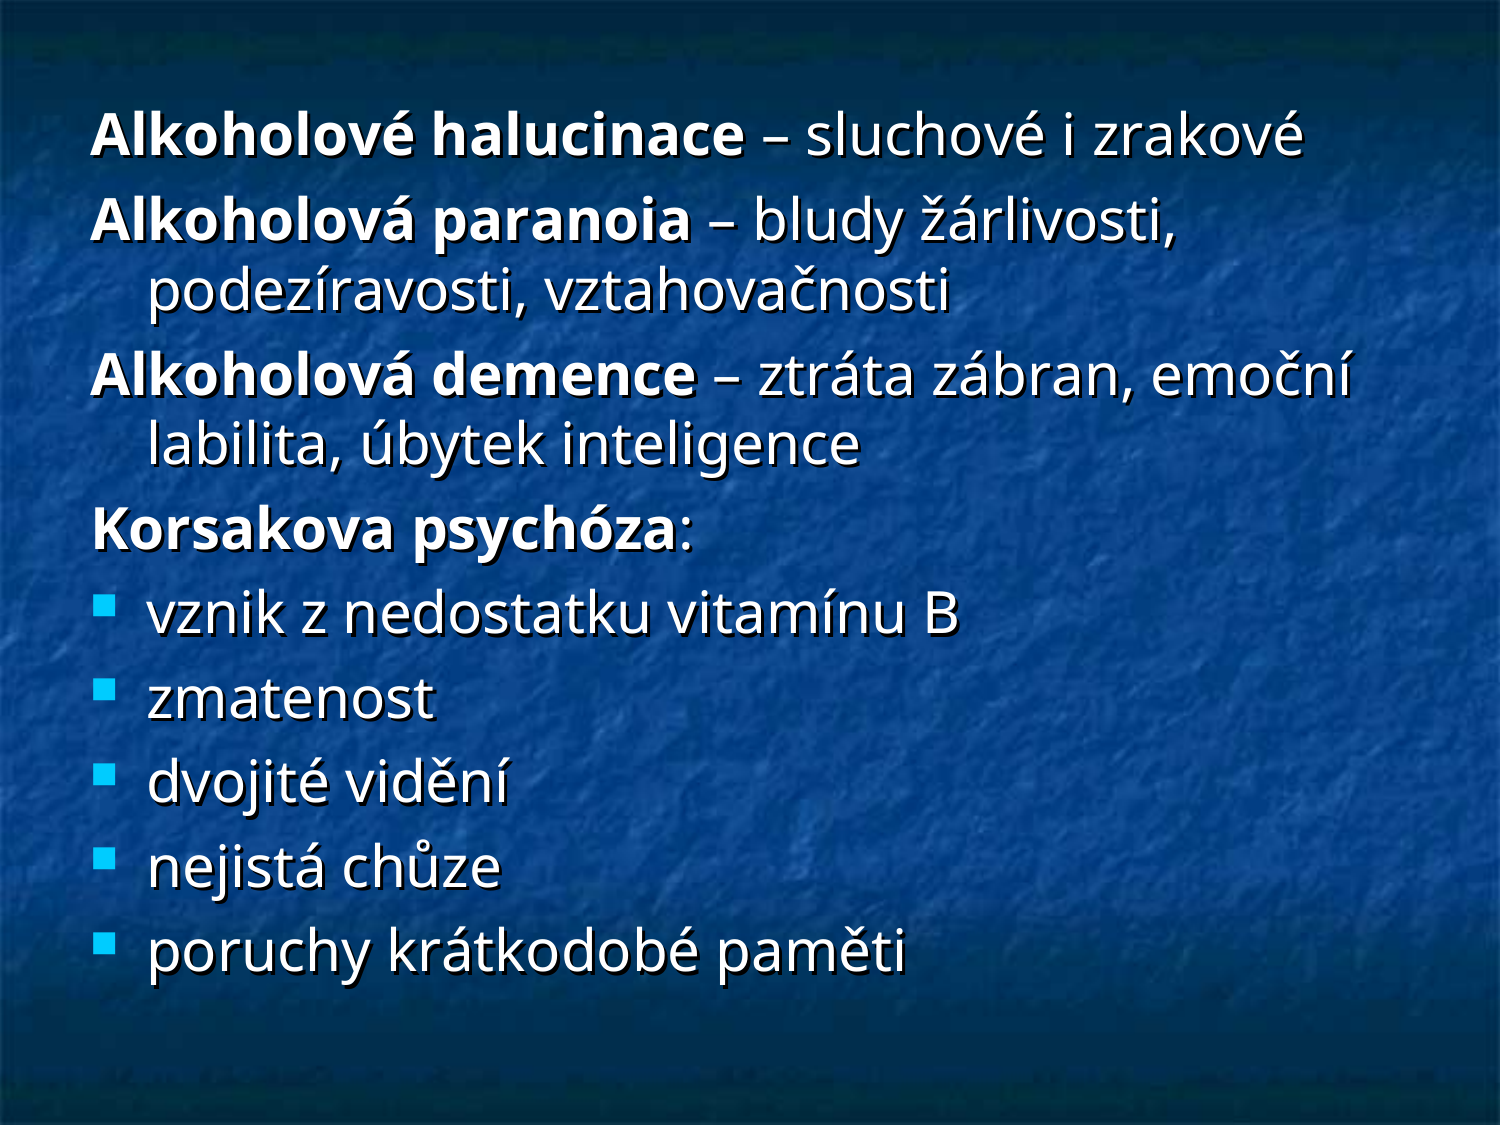

# Alkoholové halucinace – sluchové i zrakové
Alkoholová paranoia – bludy žárlivosti,
podezíravosti, vztahovačnosti
Alkoholová demence – ztráta zábran, emoční labilita, úbytek inteligence
Korsakova psychóza:
vznik z nedostatku vitamínu B
zmatenost
dvojité vidění
nejistá chůze
poruchy krátkodobé paměti